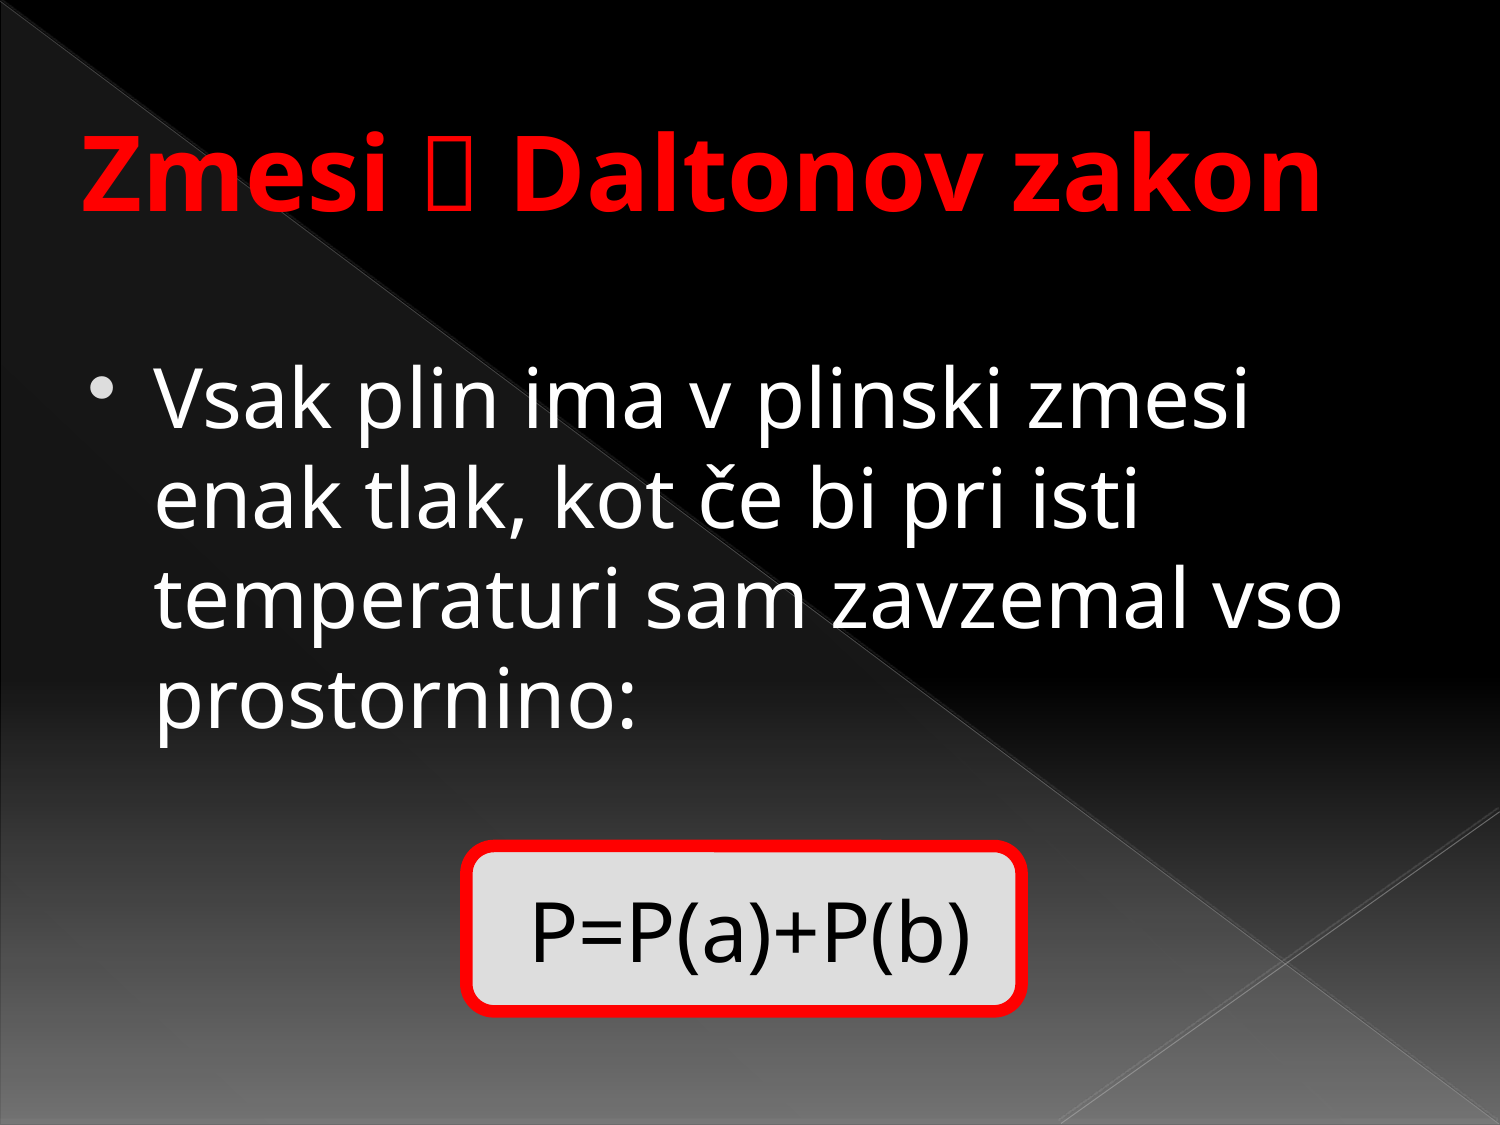

# Zmesi  Daltonov zakon
Vsak plin ima v plinski zmesi enak tlak, kot če bi pri isti temperaturi sam zavzemal vso prostornino:
P=P(a)+P(b)